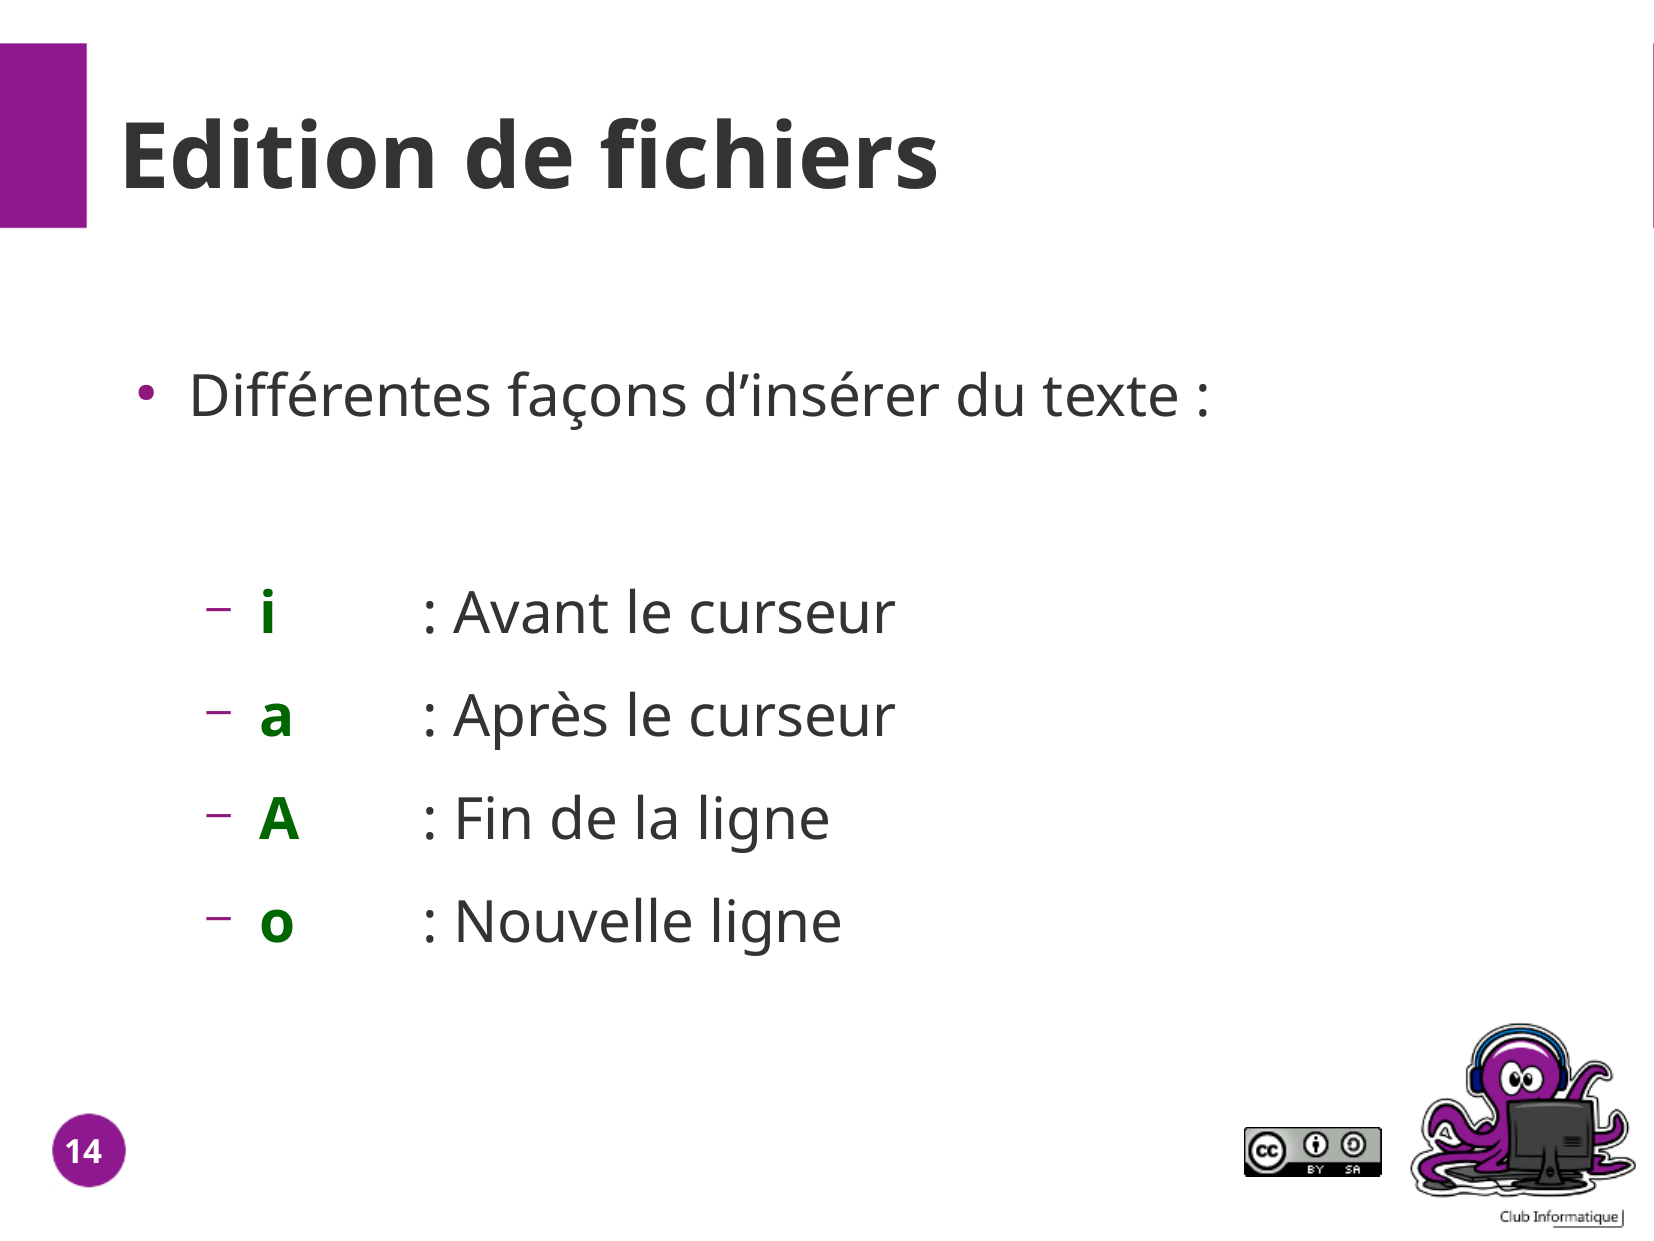

# Edition de fichiers
Différentes façons d’insérer du texte :
i 		 : Avant le curseur
a 		 : Après le curseur
A		 : Fin de la ligne
o	 	 : Nouvelle ligne
14